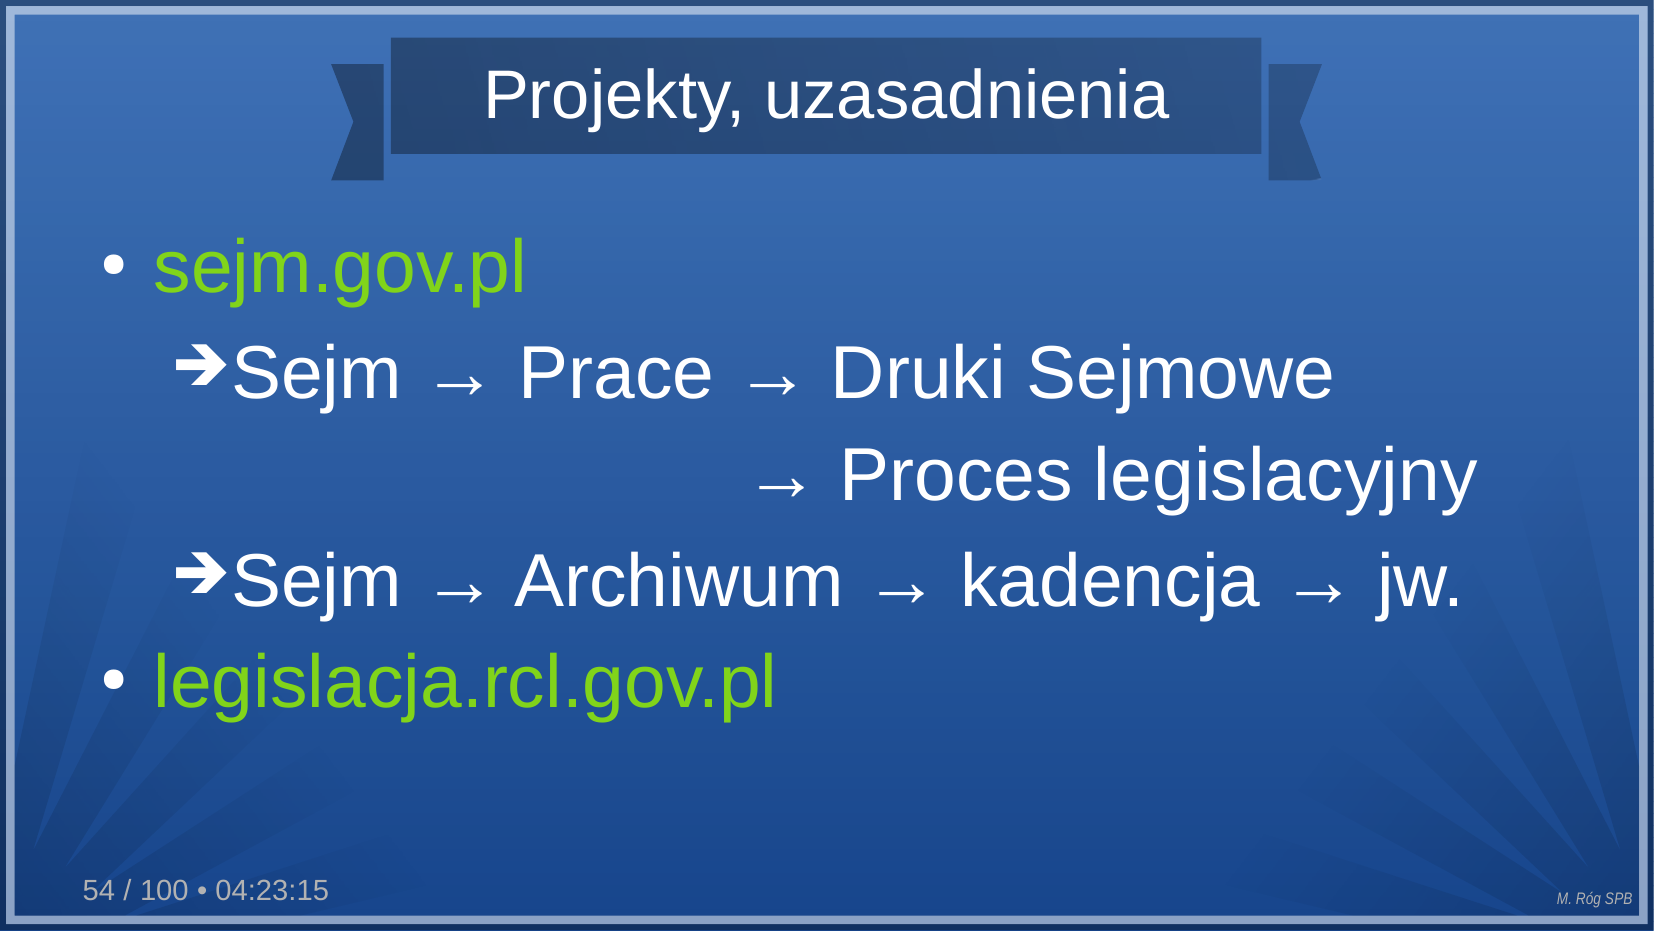

# Projekty, uzasadnienia
sejm.gov.pl
Sejm → Prace → Druki Sejmowe
→ Proces legislacyjny
Sejm → Archiwum → kadencja → jw.
legislacja.rcl.gov.pl